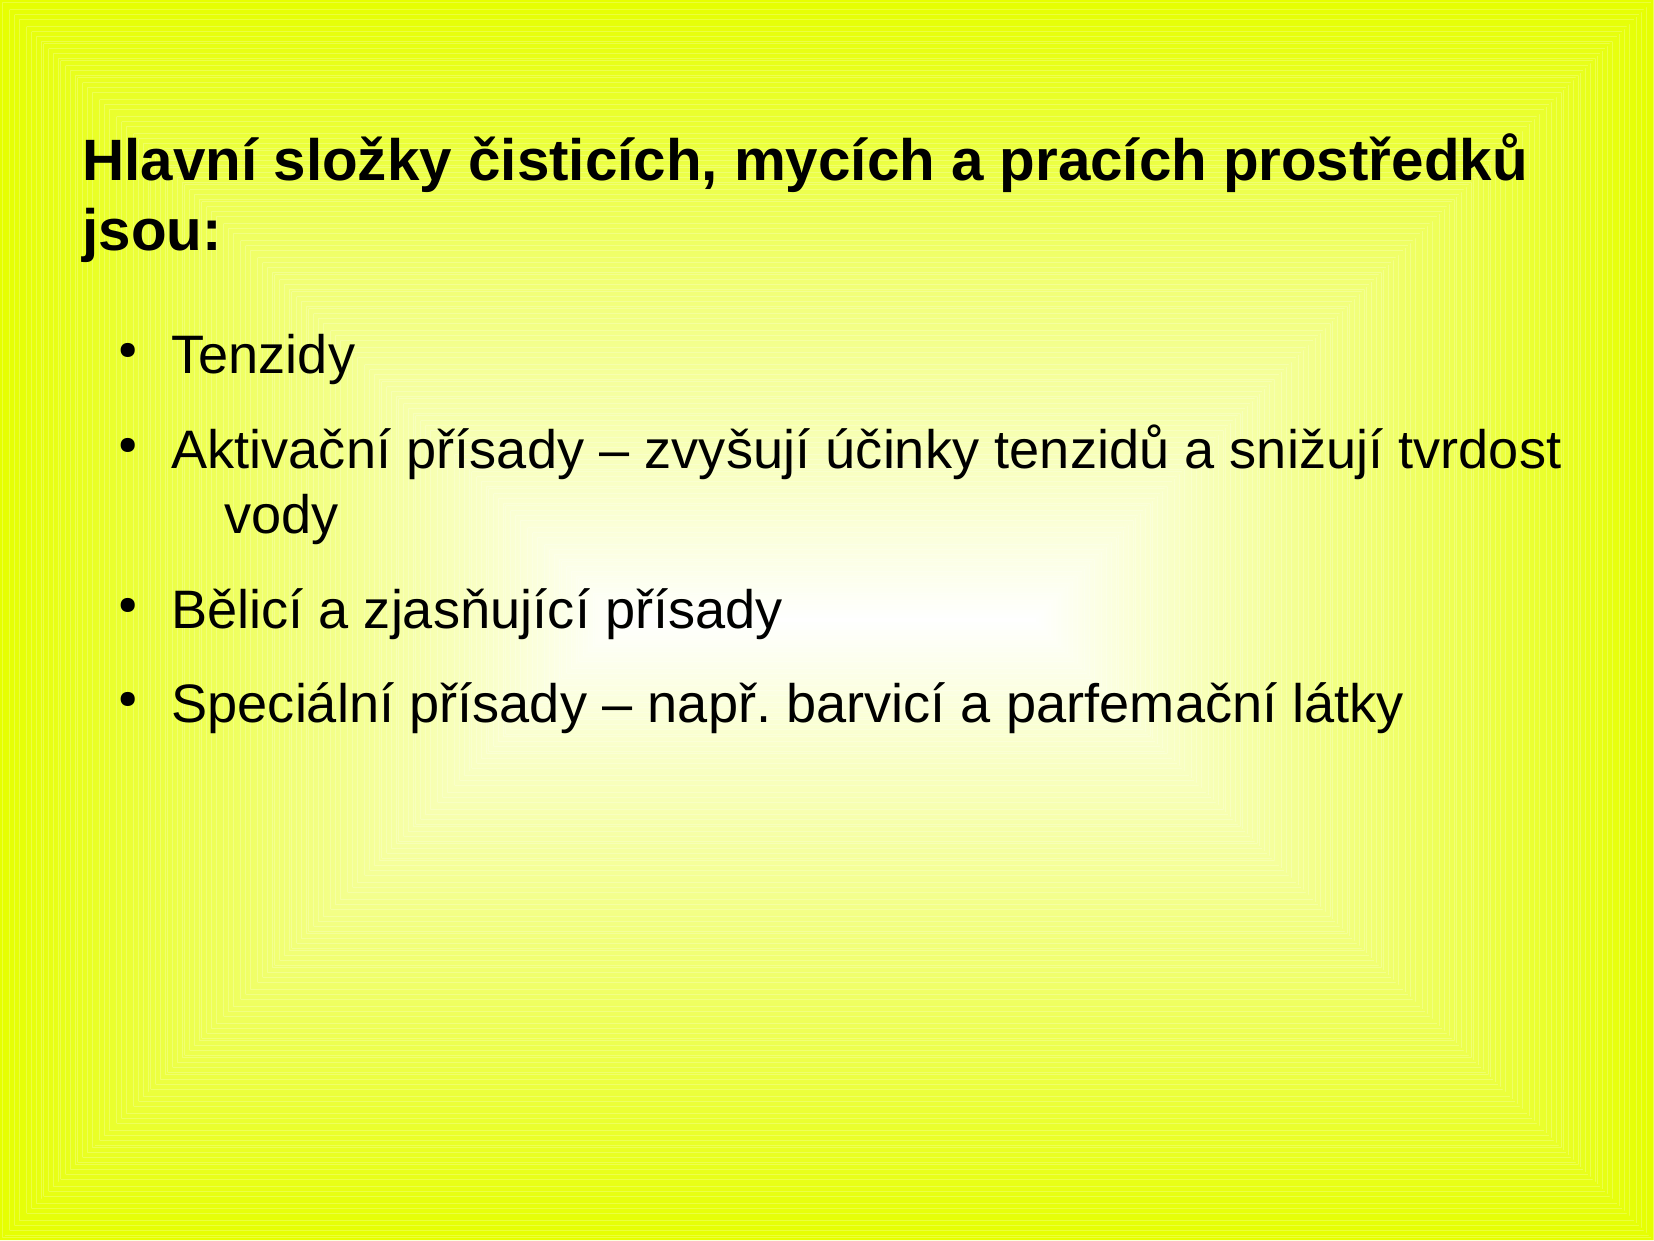

# Hlavní složky čisticích, mycích a pracích prostředků jsou:
Tenzidy
Aktivační přísady – zvyšují účinky tenzidů a snižují tvrdost vody
Bělicí a zjasňující přísady
Speciální přísady – např. barvicí a parfemační látky